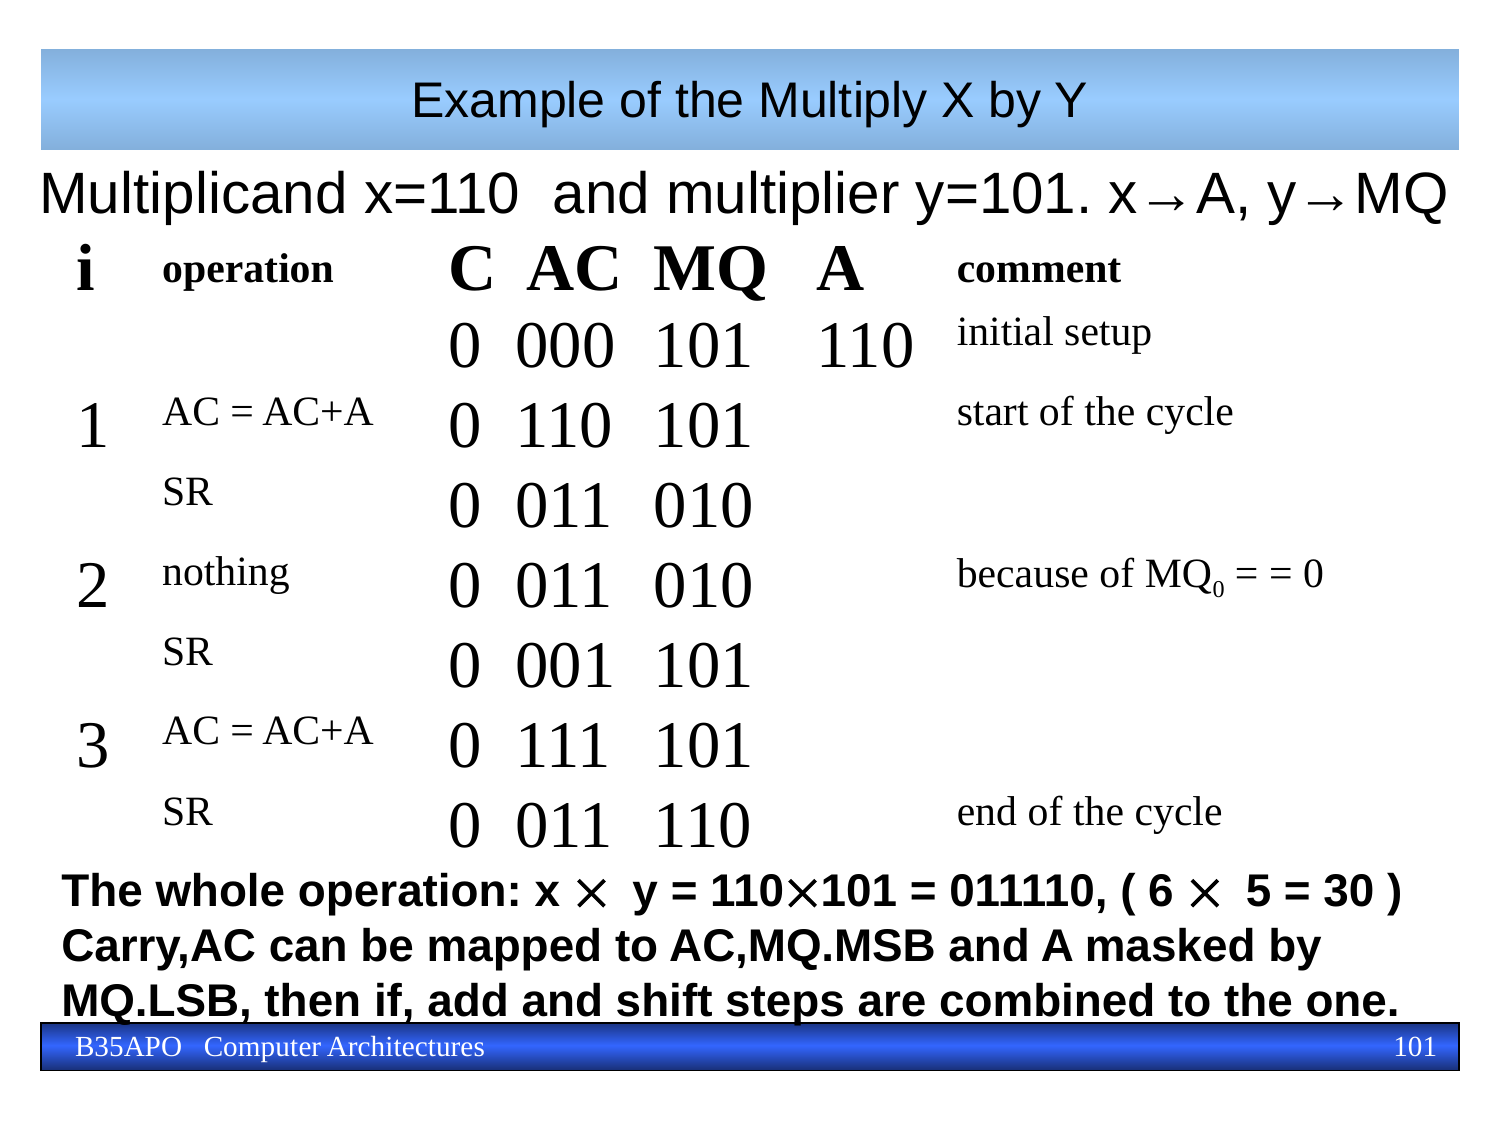

# Example of the Multiply X by Y
Multiplicand x=110 and multiplier y=101. x→A, y→MQ
| i | operation | C AC | MQ | A | comment |
| --- | --- | --- | --- | --- | --- |
| | | 0 000 | 101 | 110 | initial setup |
| 1 | AC = AC+A | 0 110 | 101 | | start of the cycle |
| | SR | 0 011 | 010 | | |
| 2 | nothing | 0 011 | 010 | | because of MQ0 = = 0 |
| | SR | 0 001 | 101 | | |
| 3 | AC = AC+A | 0 111 | 101 | | |
| | SR | 0 011 | 110 | | end of the cycle |
The whole operation: x  y = 110101 = 011110, ( 6  5 = 30 )
Carry,AC can be mapped to AC,MQ.MSB and A masked by MQ.LSB, then if, add and shift steps are combined to the one.
B35APO Computer Architectures
101